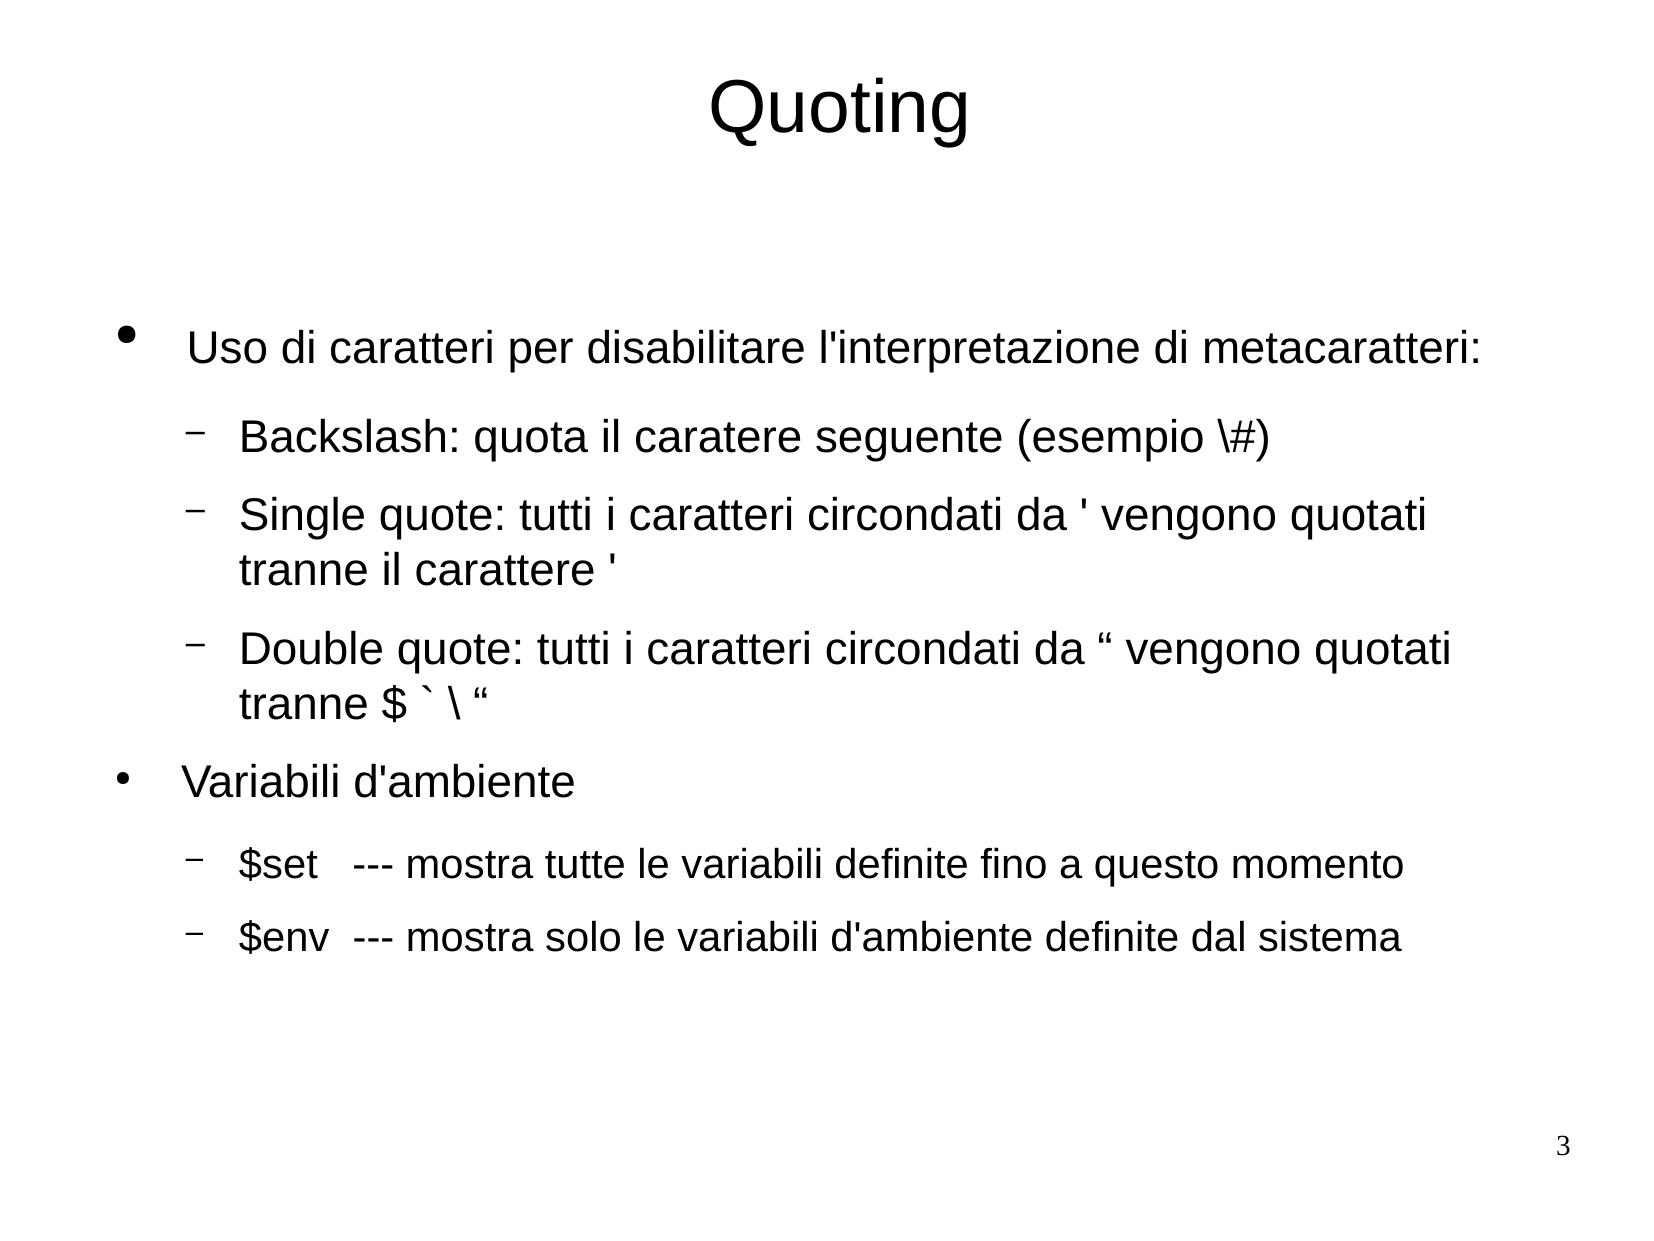

# Quoting
 Uso di caratteri per disabilitare l'interpretazione di metacaratteri:
Backslash: quota il caratere seguente (esempio \#)
Single quote: tutti i caratteri circondati da ' vengono quotati tranne il carattere '
Double quote: tutti i caratteri circondati da “ vengono quotati tranne $ ` \ “
 Variabili d'ambiente
$set --- mostra tutte le variabili definite fino a questo momento
$env --- mostra solo le variabili d'ambiente definite dal sistema
3